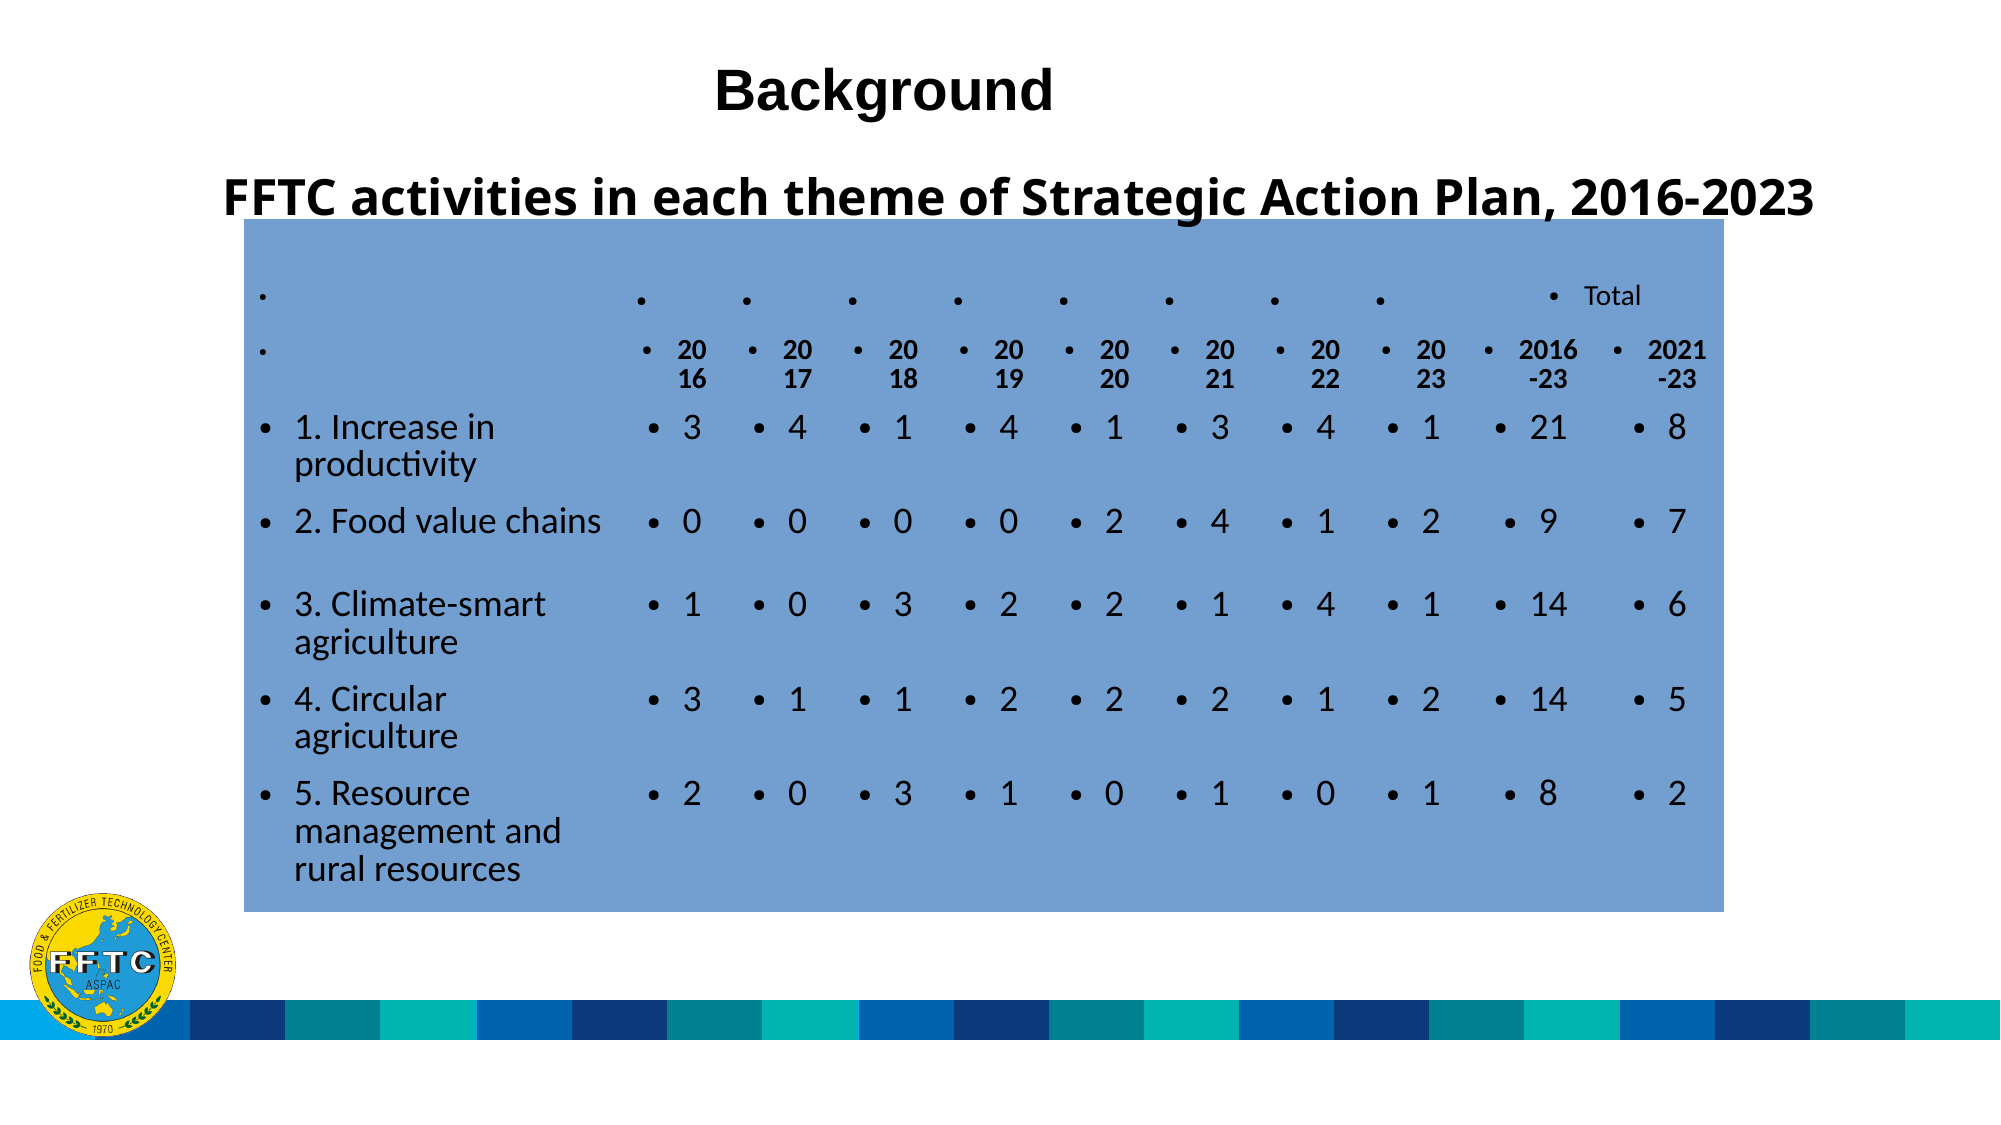

Background
FFTC activities in each theme of Strategic Action Plan, 2016-2023
| | | | | | | | | | | |
| --- | --- | --- | --- | --- | --- | --- | --- | --- | --- | --- |
| | | | | | | | | | Total | |
| | 2016 | 2017 | 2018 | 2019 | 2020 | 2021 | 2022 | 2023 | 2016-23 | 2021-23 |
| 1. Increase in productivity | 3 | 4 | 1 | 4 | 1 | 3 | 4 | 1 | 21 | 8 |
| 2. Food value chains | 0 | 0 | 0 | 0 | 2 | 4 | 1 | 2 | 9 | 7 |
| 3. Climate-smart agriculture | 1 | 0 | 3 | 2 | 2 | 1 | 4 | 1 | 14 | 6 |
| 4. Circular agriculture | 3 | 1 | 1 | 2 | 2 | 2 | 1 | 2 | 14 | 5 |
| 5. Resource management and rural resources | 2 | 0 | 3 | 1 | 0 | 1 | 0 | 1 | 8 | 2 |